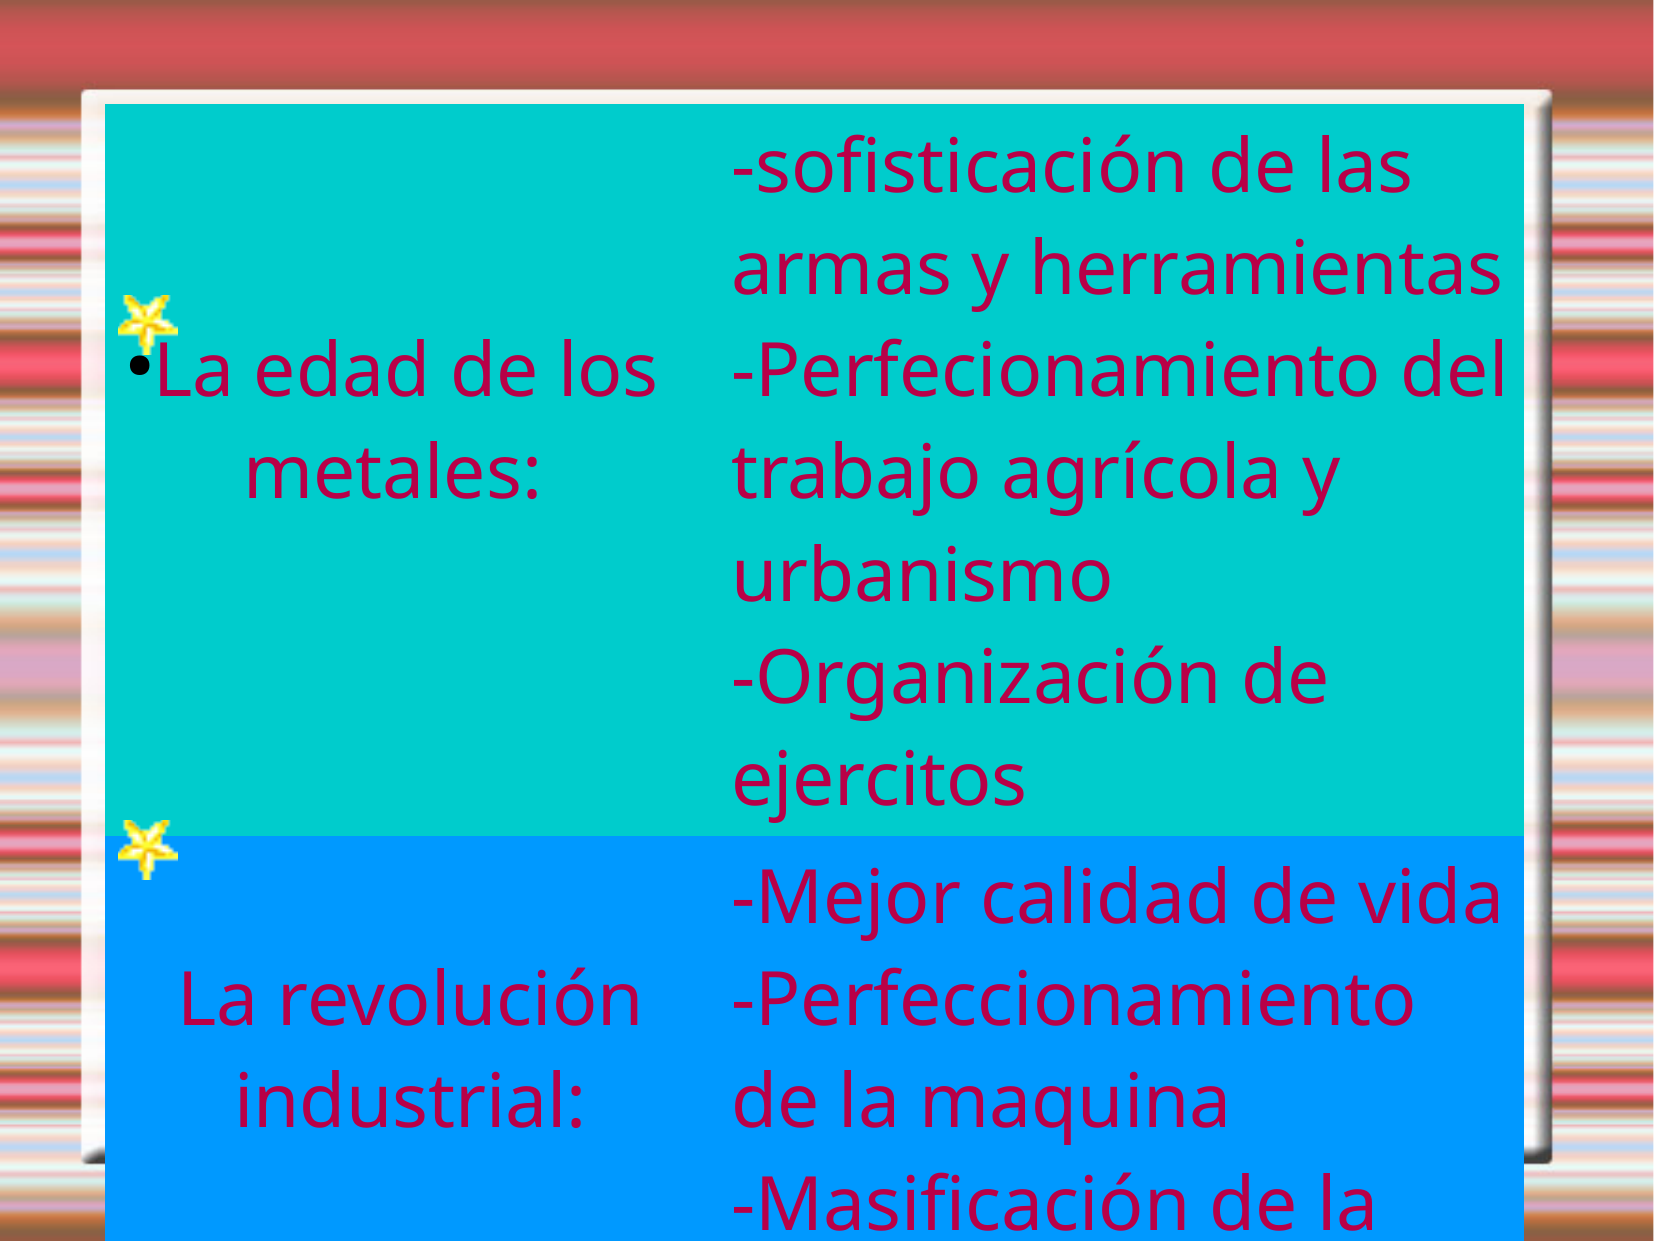

| La edad de los metales: | -sofisticación de las armas y herramientas -Perfecionamiento del trabajo agrícola y urbanismo -Organización de ejercitos |
| --- | --- |
| La revolución industrial: | -Mejor calidad de vida -Perfeccionamiento de la maquina -Masificación de la tecnología y sus productos |